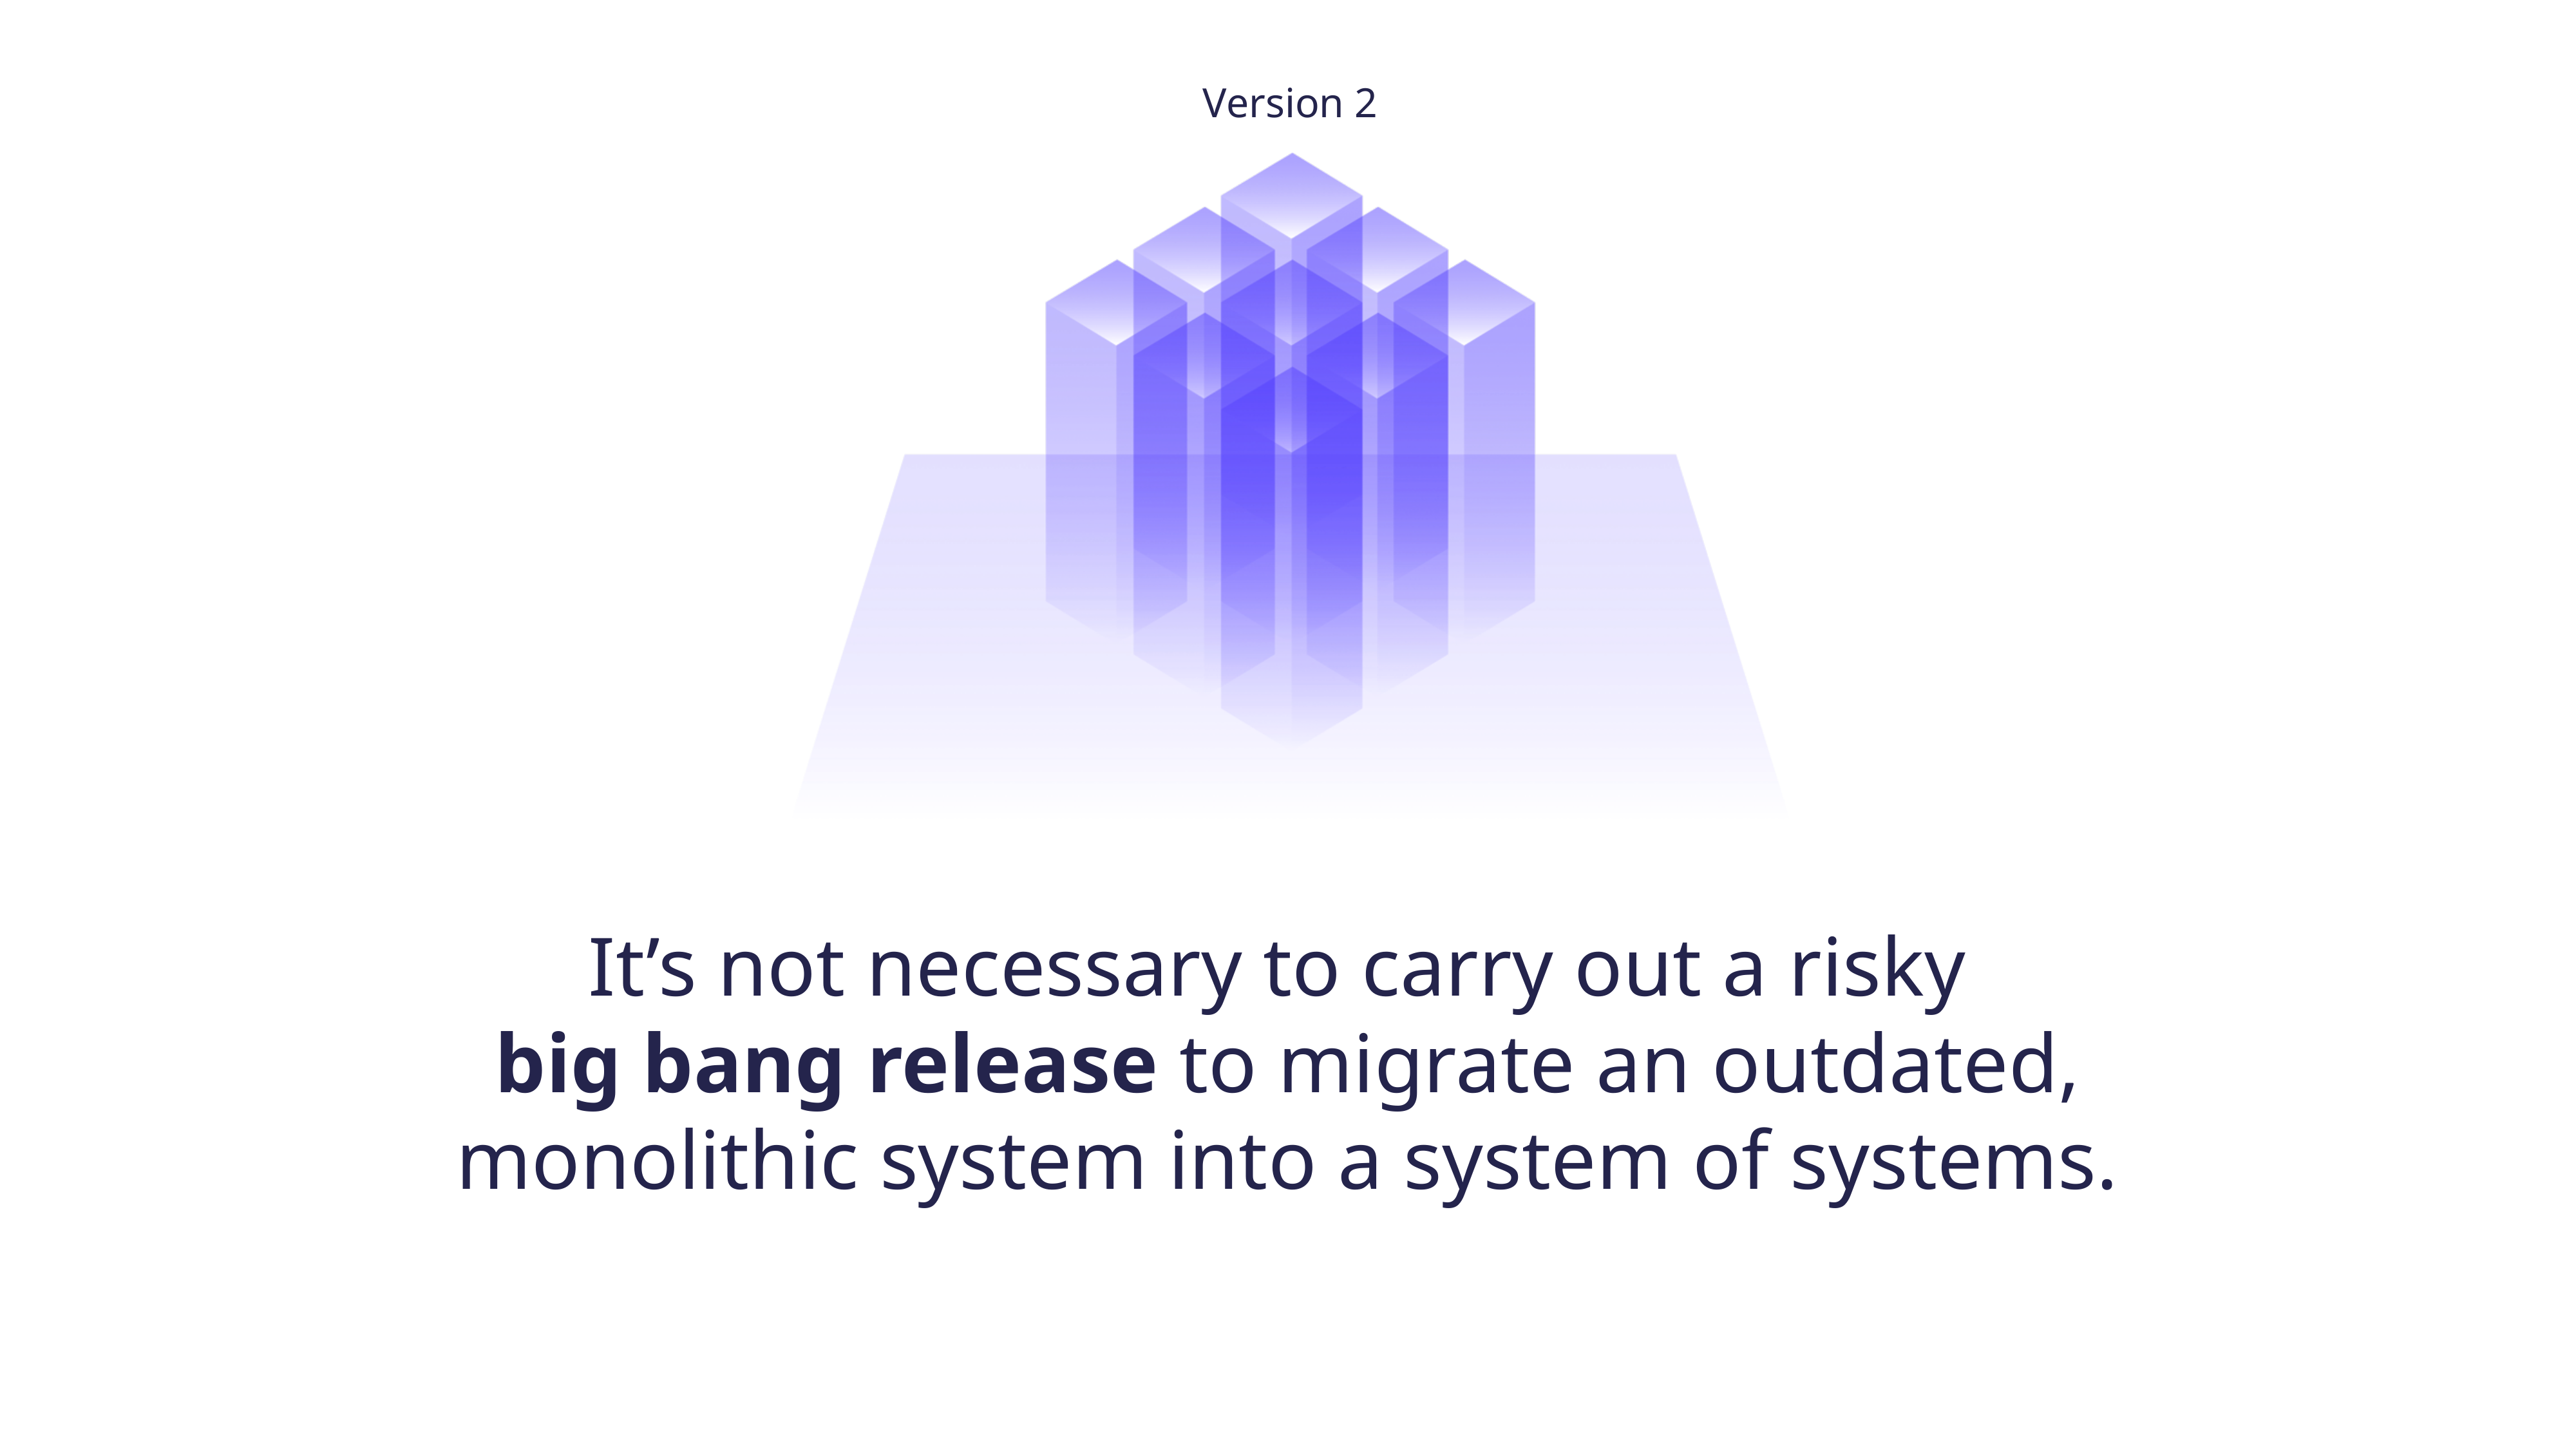

Version 2
# It’s not necessary to carry out a risky big bang release to migrate an outdated, monolithic system into a system of systems.